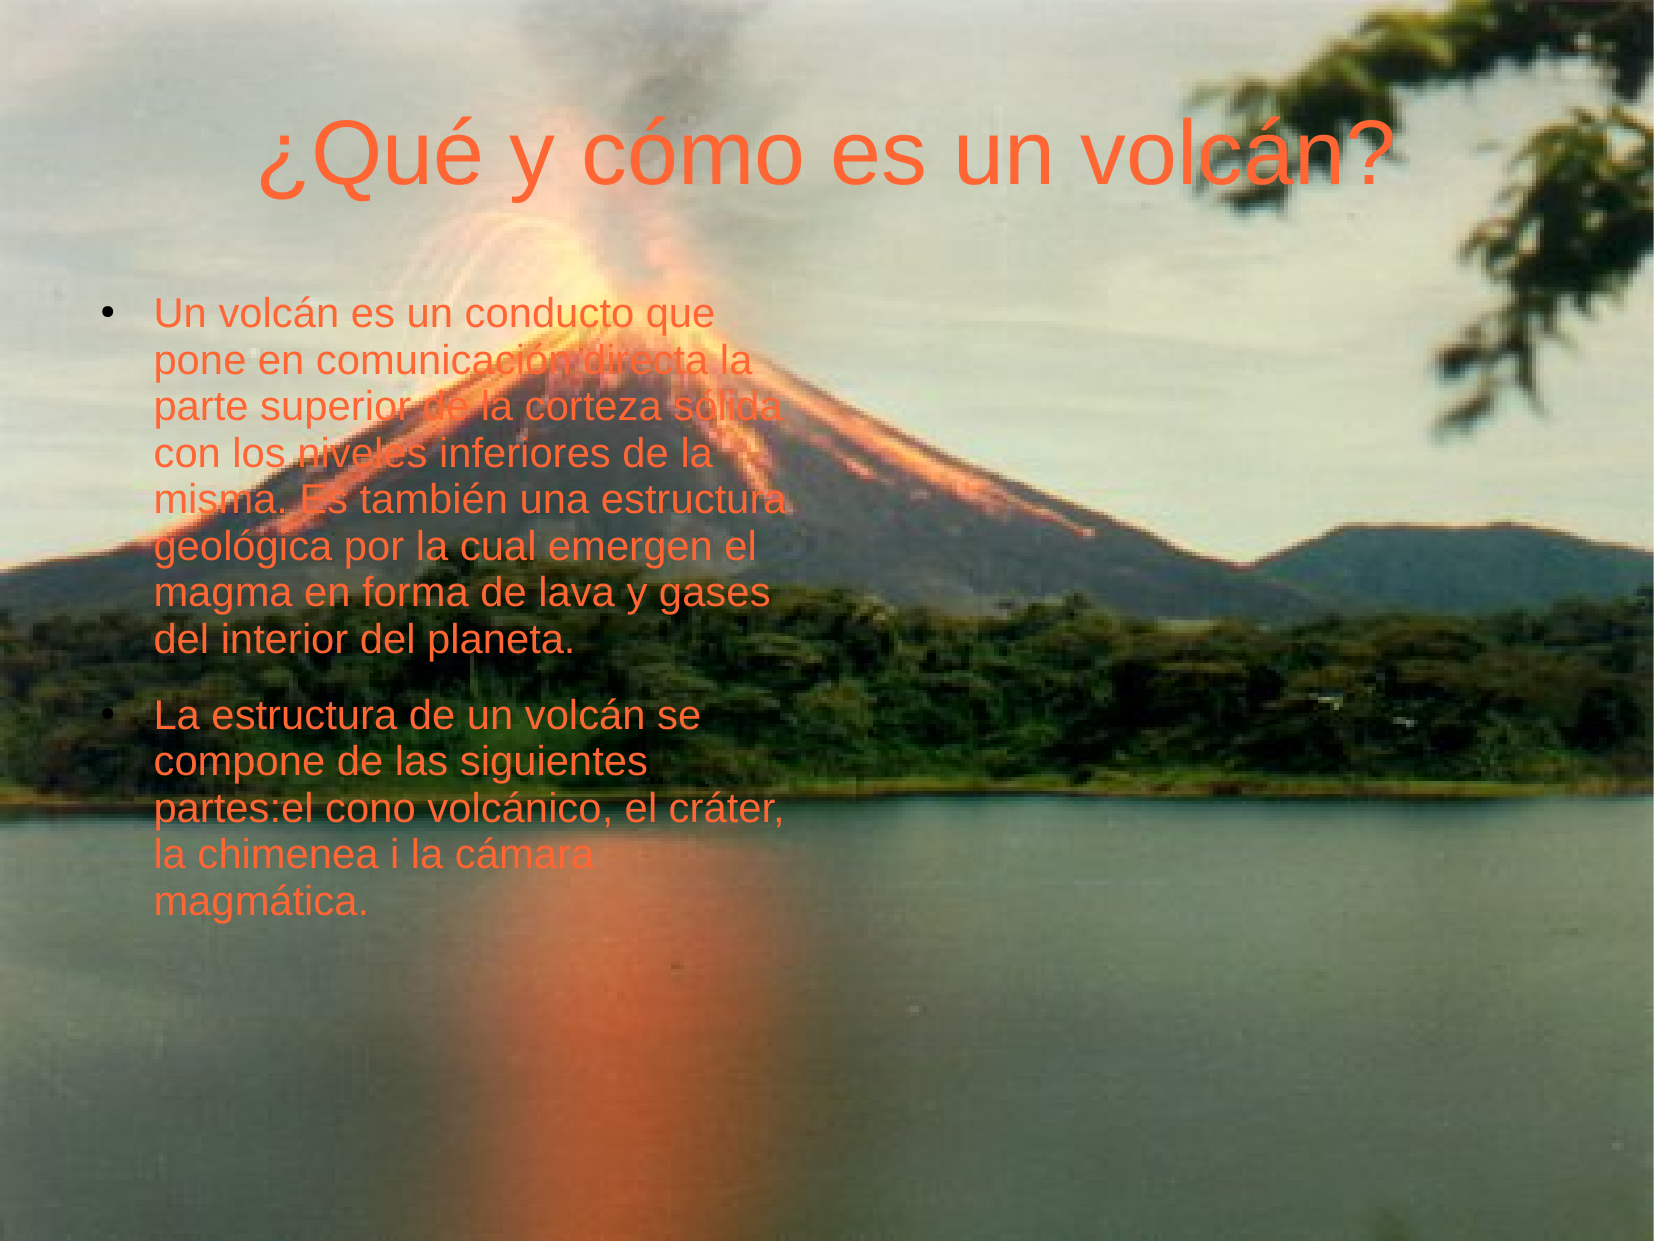

# ¿Qué y cómo es un volcán?
Un volcán es un conducto que pone en comunicación directa la parte superior de la corteza sólida con los niveles inferiores de la misma. Es también una estructura geológica por la cual emergen el magma en forma de lava y gases del interior del planeta.
La estructura de un volcán se compone de las siguientes partes:el cono volcánico, el cráter, la chimenea i la cámara magmática.